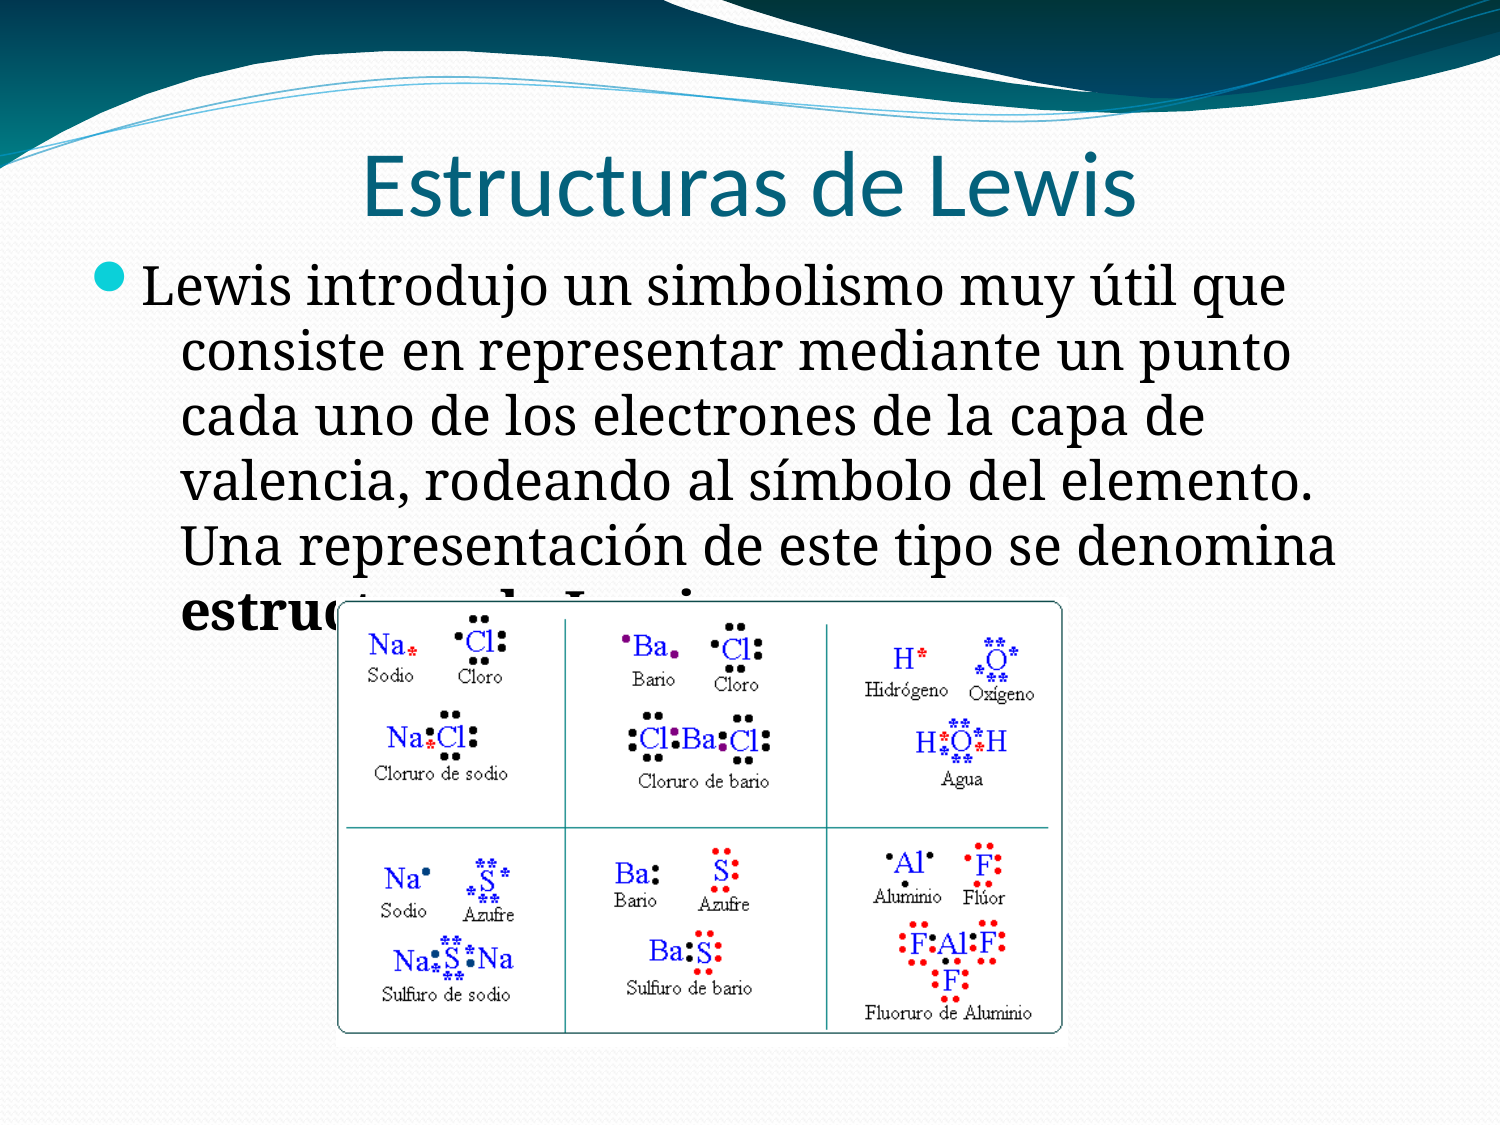

# Estructuras de Lewis
Lewis introdujo un simbolismo muy útil que consiste en representar mediante un punto cada uno de los electrones de la capa de valencia, rodeando al símbolo del elemento. Una representación de este tipo se denomina estructura de Lewis.